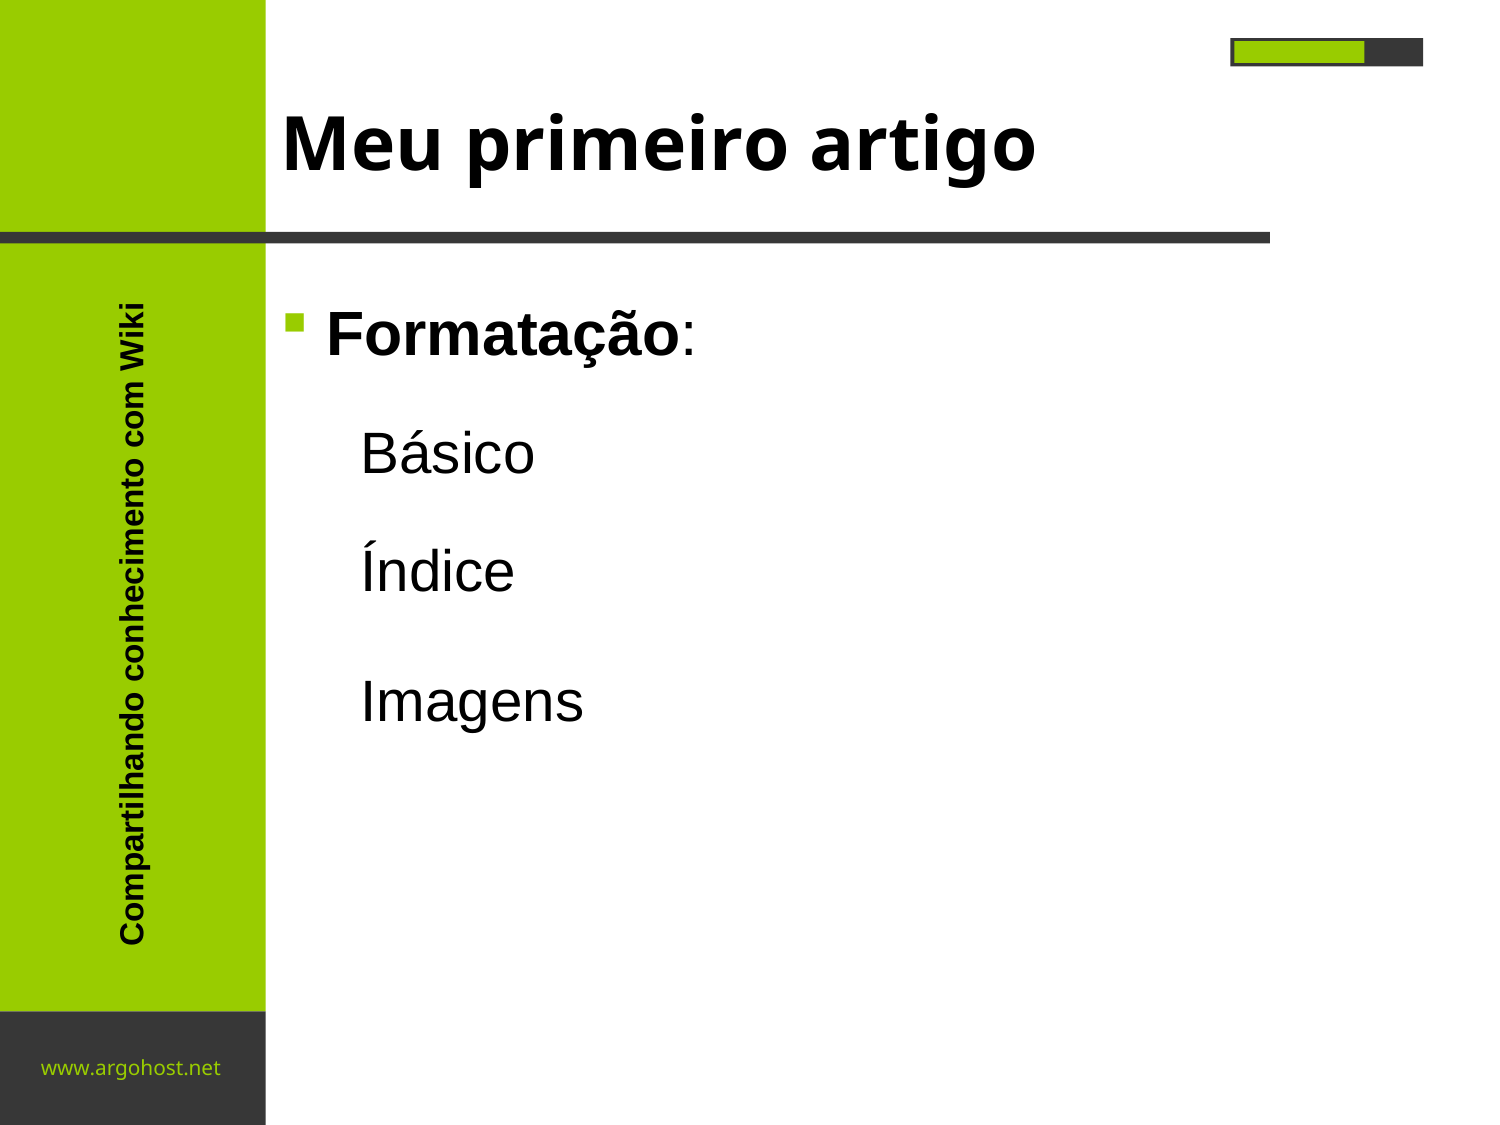

Meu primeiro artigo
 Formatação:
Básico
Índice
Compartilhando conhecimento com Wiki
Imagens
www.argohost.net